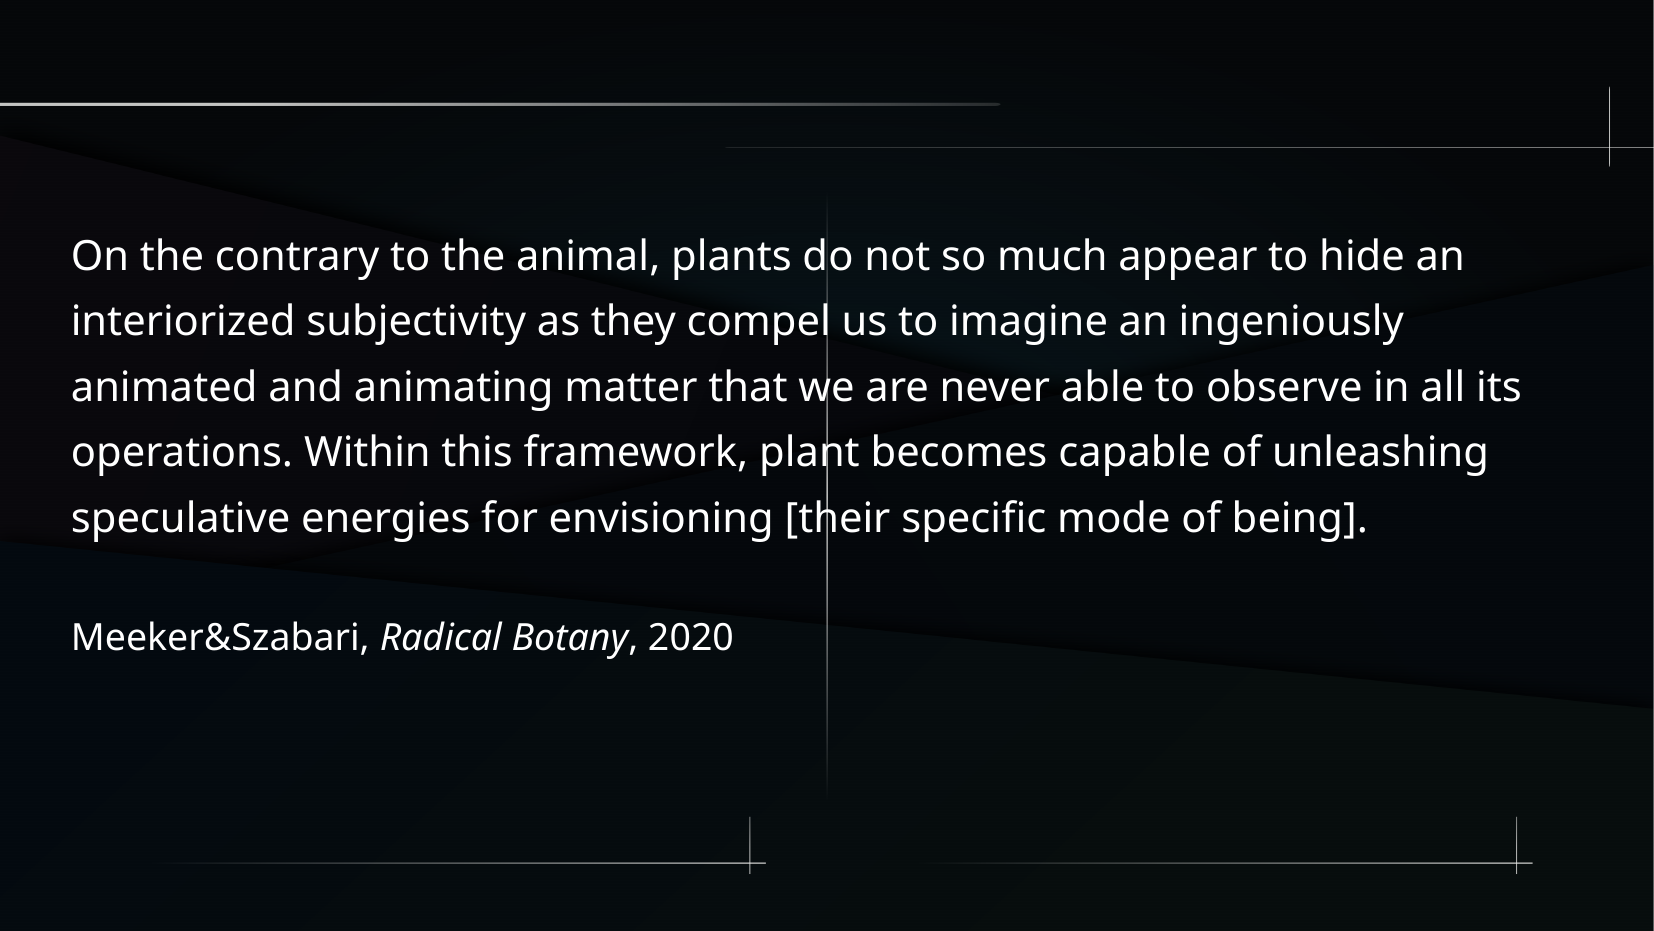

# On the contrary to the animal, plants do not so much appear to hide an interiorized subjectivity as they compel us to imagine an ingeniously animated and animating matter that we are never able to observe in all its operations. Within this framework, plant becomes capable of unleashing speculative energies for envisioning [their specific mode of being]. Meeker&Szabari, Radical Botany, 2020